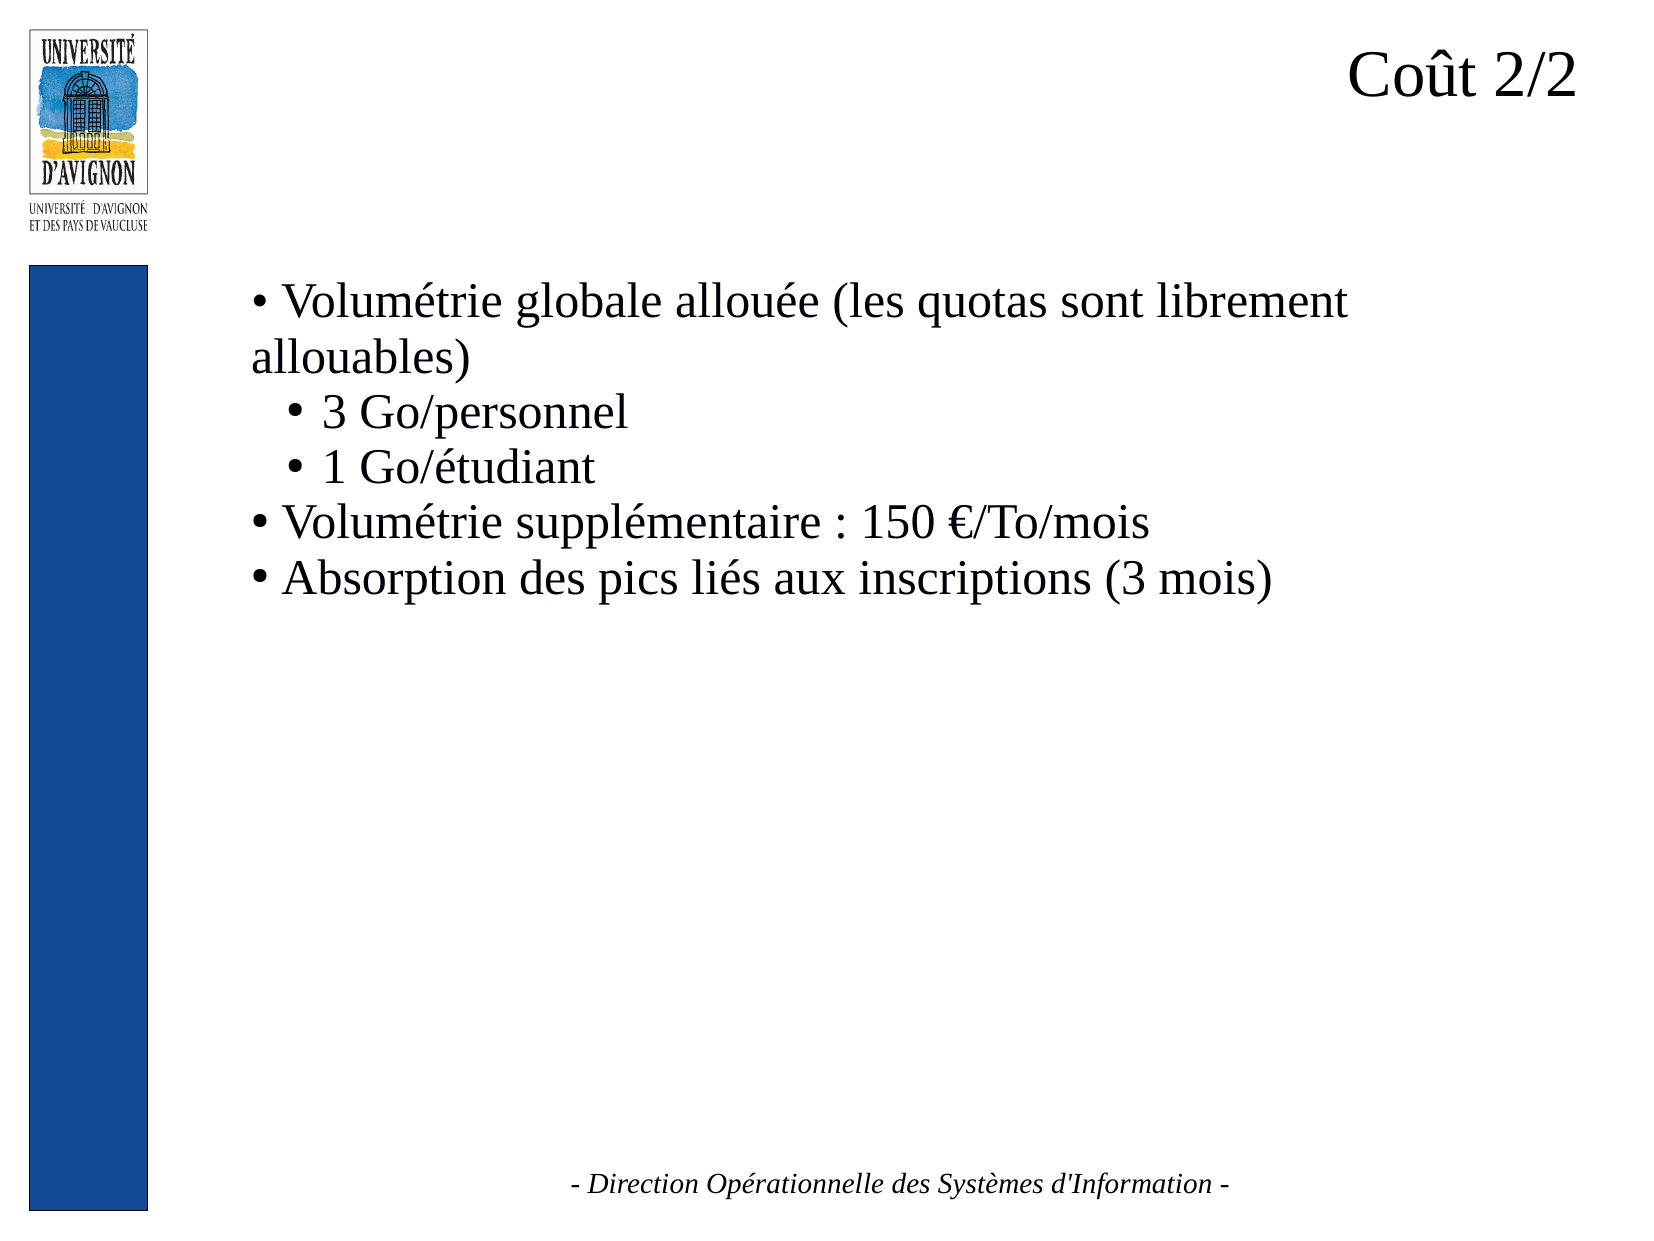

Coût 2/2
• Volumétrie globale allouée (les quotas sont librement allouables)
3 Go/personnel
1 Go/étudiant
 Volumétrie supplémentaire : 150 €/To/mois
 Absorption des pics liés aux inscriptions (3 mois)
- Direction Opérationnelle des Systèmes d'Information -